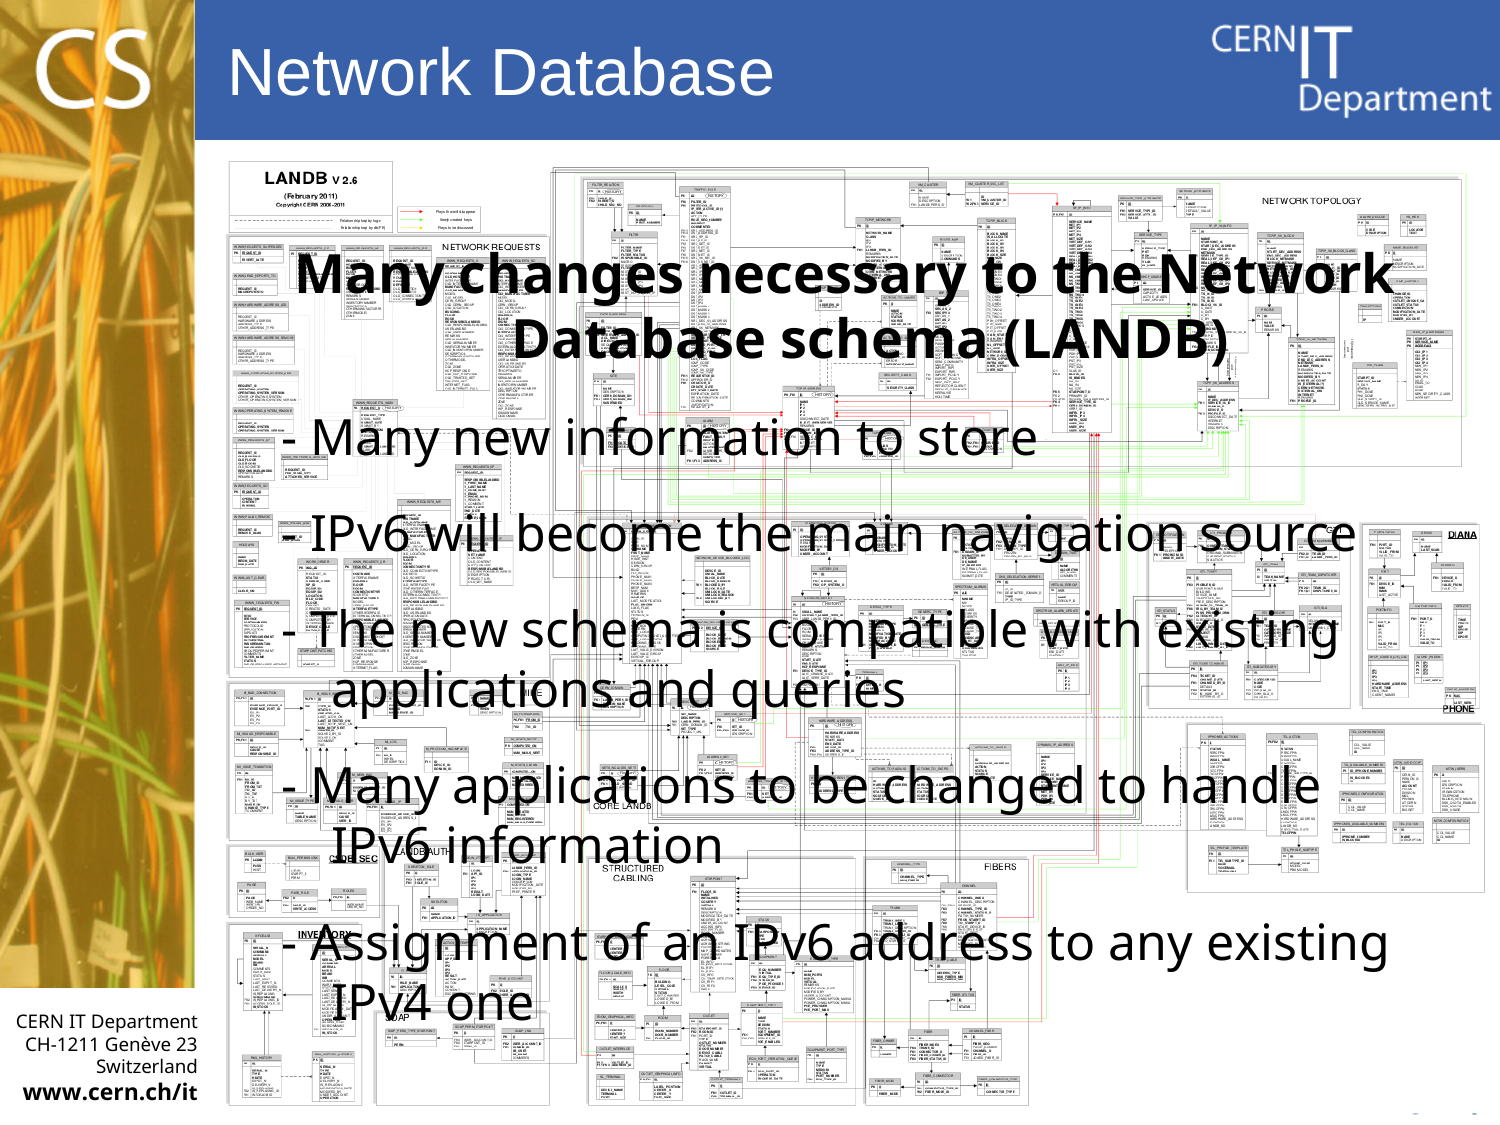

# Network Database
Many changes necessary to the Network Database schema (LANDB)
- Many new information to store
- IPv6 will become the main navigation source
- The new schema is compatible with existing applications and queries
- Many applications to be changed to handle IPv6 information
- Assignment of an IPv6 address to any existing IPv4 one